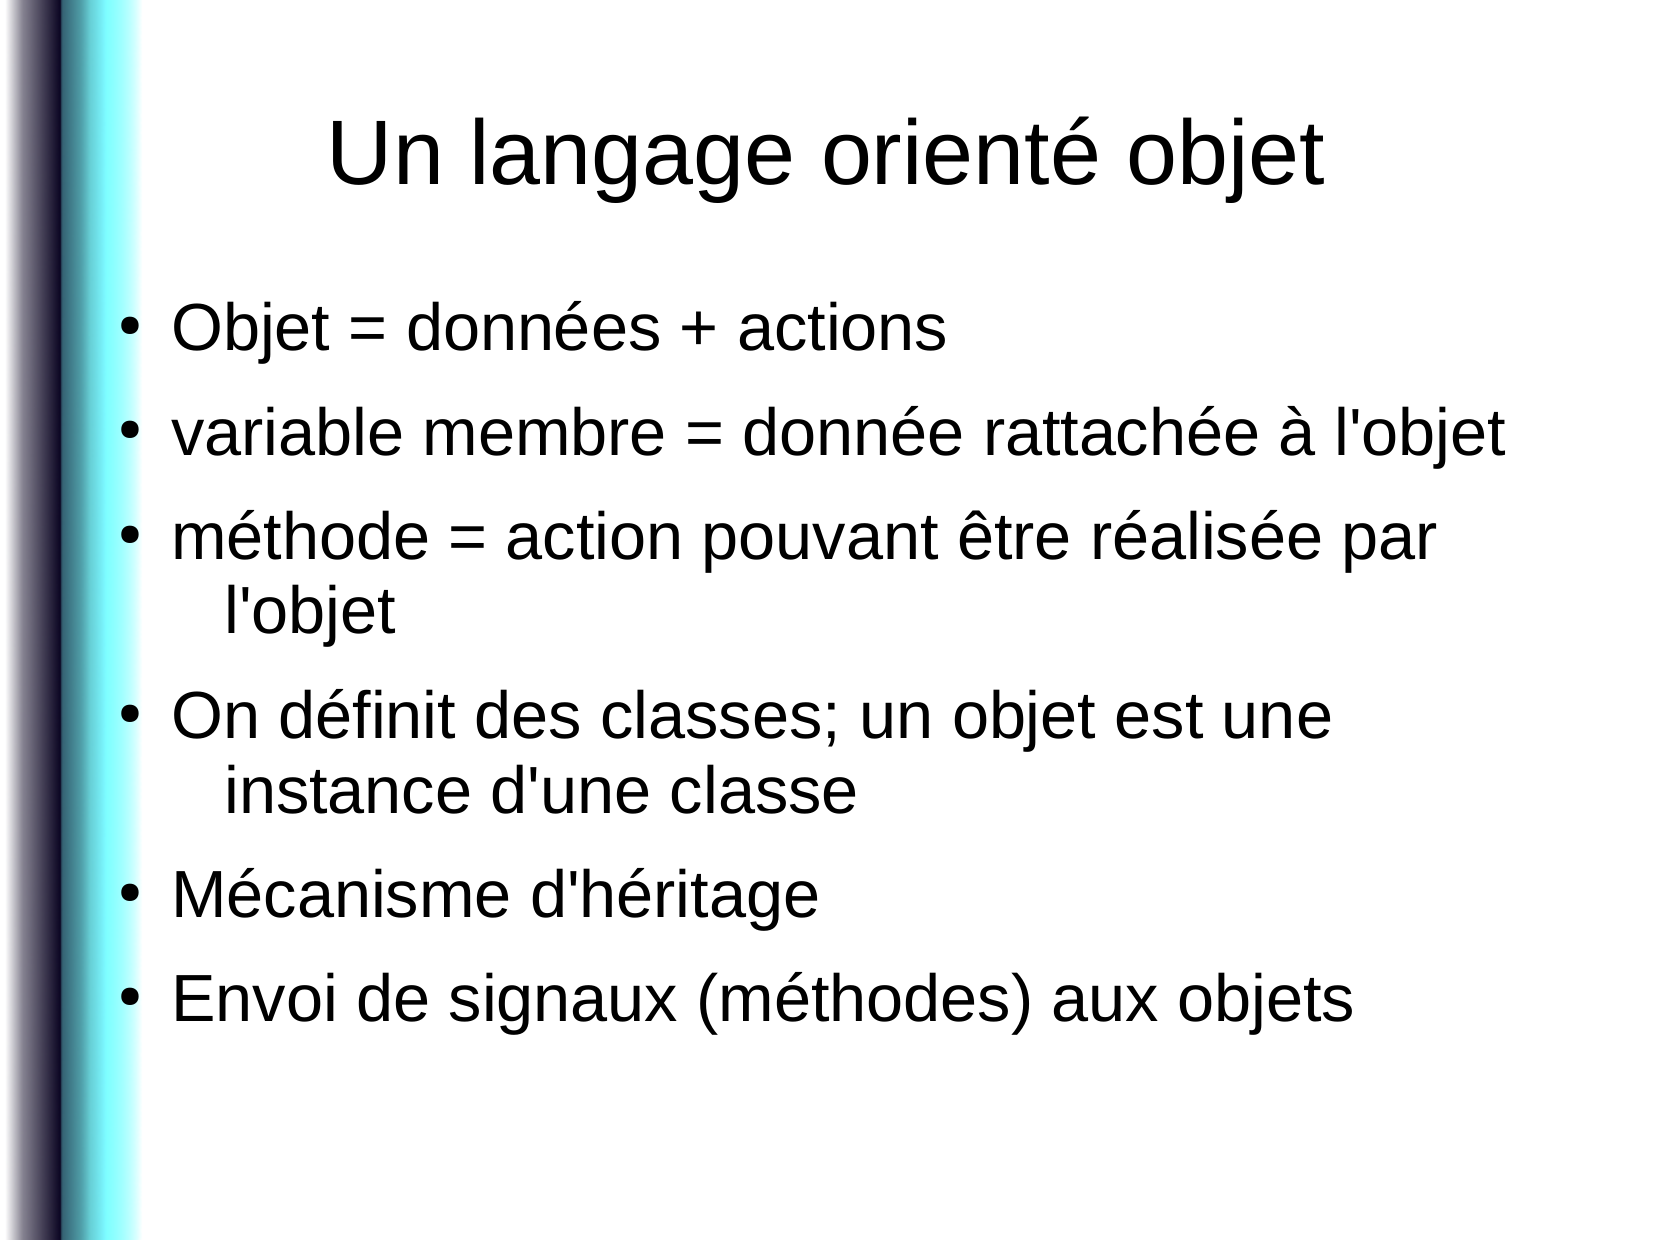

# Un langage orienté objet
Objet = données + actions
variable membre = donnée rattachée à l'objet
méthode = action pouvant être réalisée par l'objet
On définit des classes; un objet est une instance d'une classe
Mécanisme d'héritage
Envoi de signaux (méthodes) aux objets